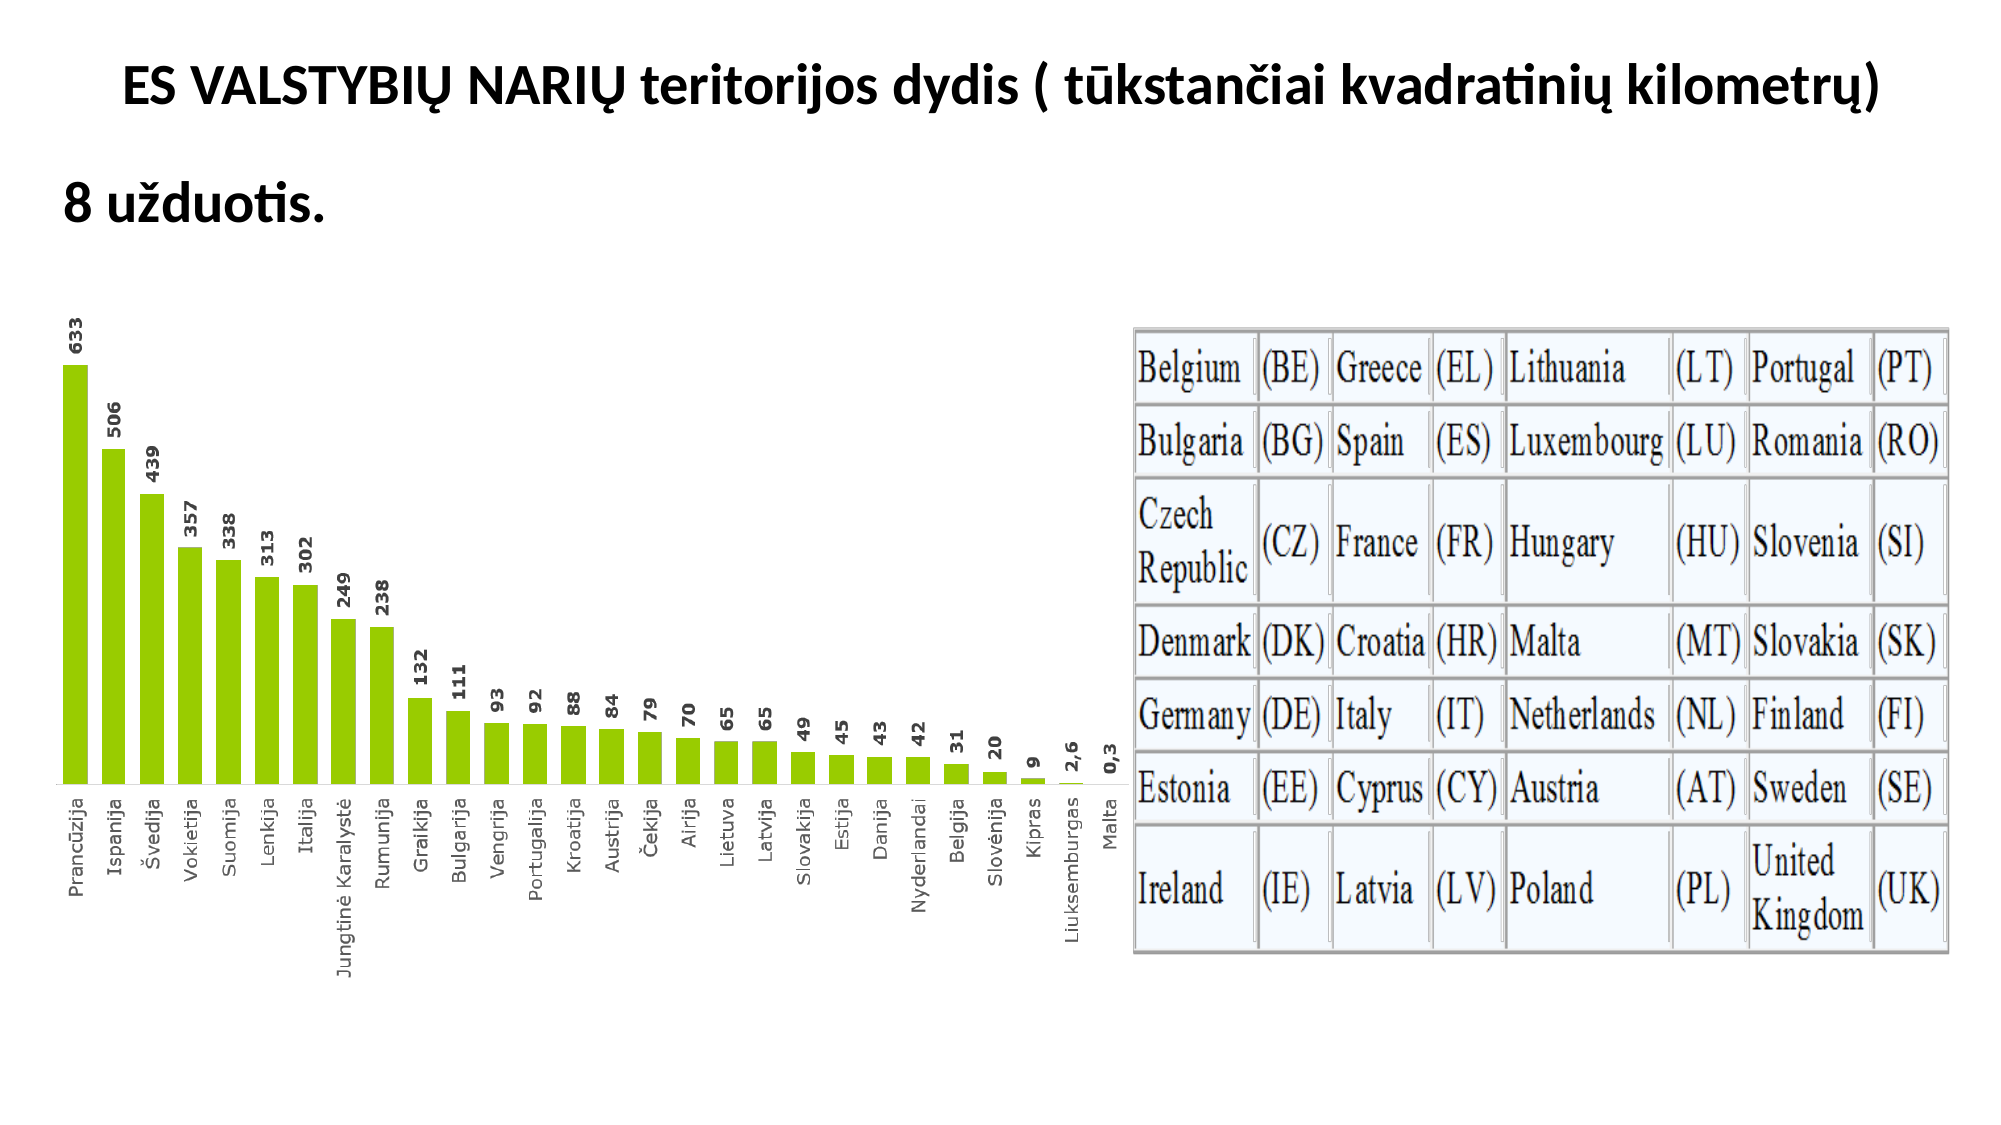

# ES VALSTYBIŲ NARIŲ teritorijos dydis ( tūkstančiai kvadratinių kilometrų)
8 užduotis.